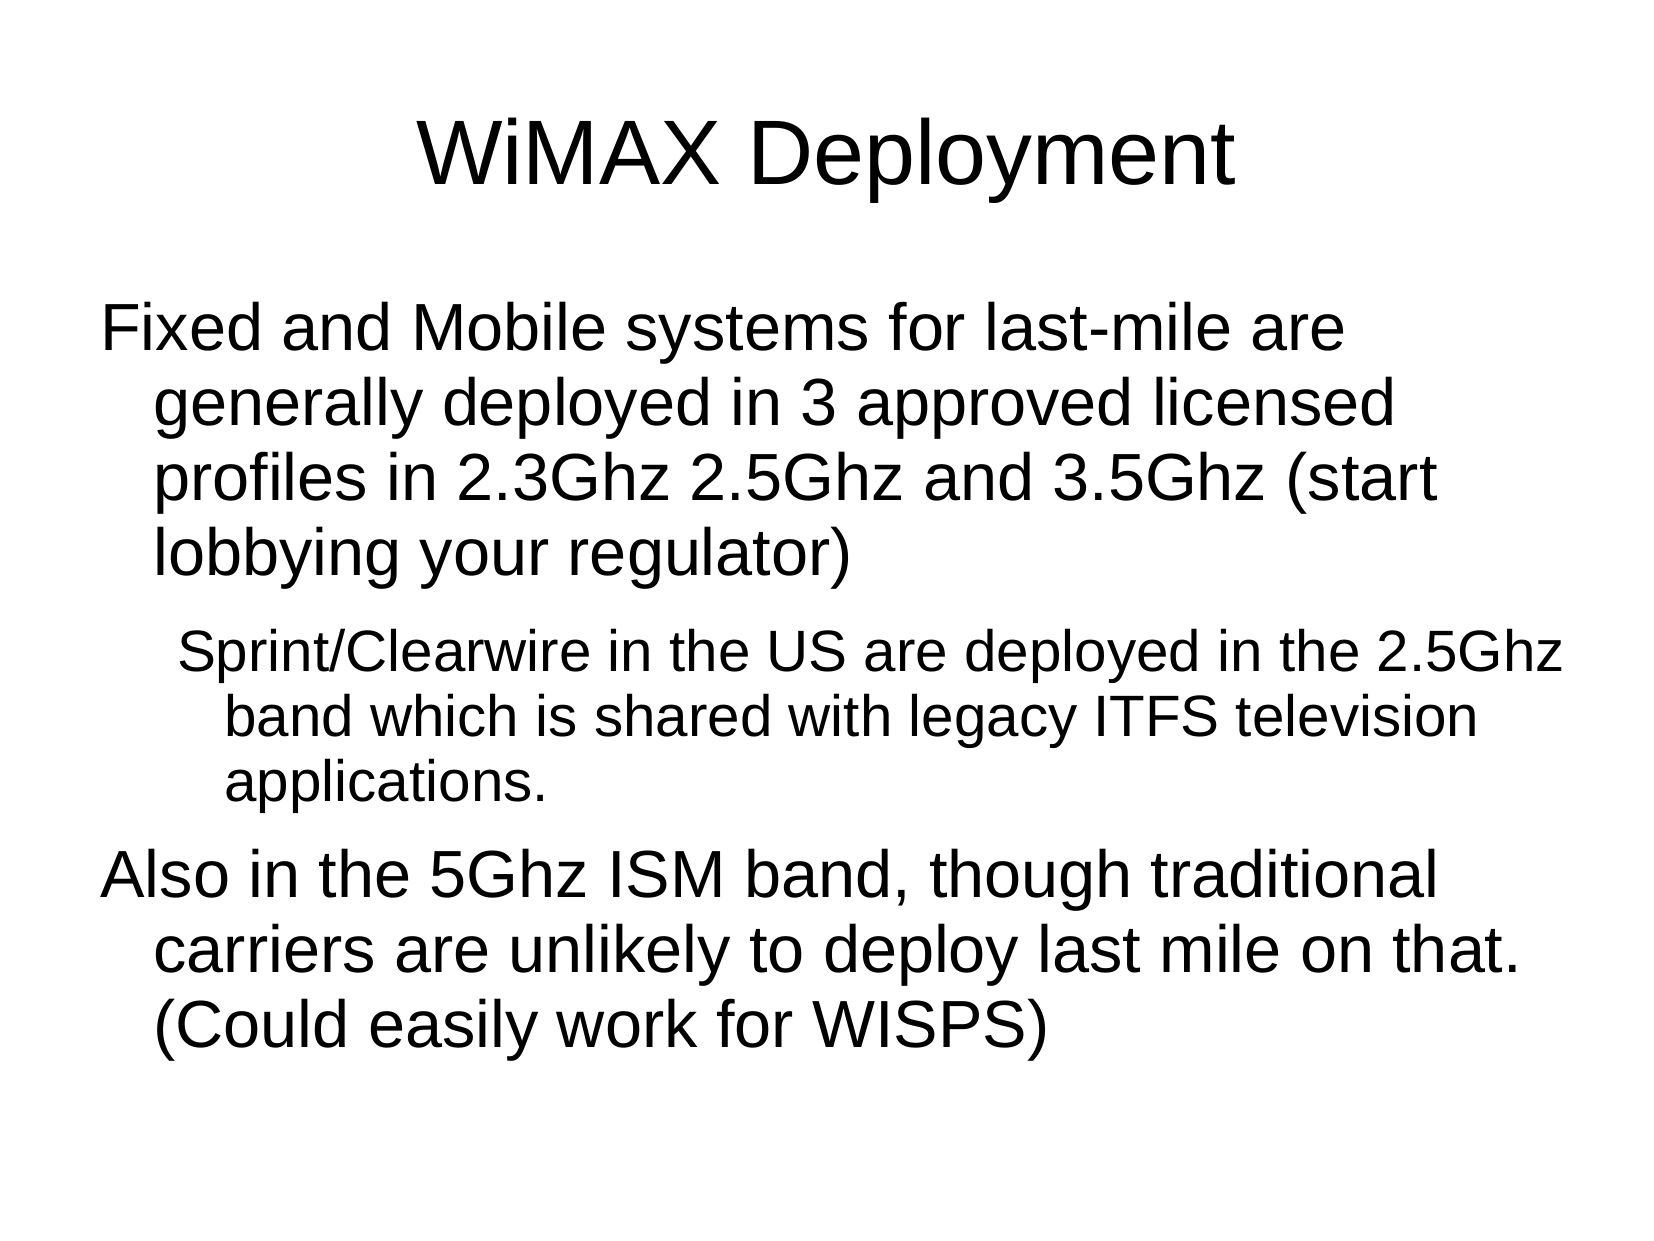

# WiMAX Deployment
Fixed and Mobile systems for last-mile are generally deployed in 3 approved licensed profiles in 2.3Ghz 2.5Ghz and 3.5Ghz (start lobbying your regulator)
Sprint/Clearwire in the US are deployed in the 2.5Ghz band which is shared with legacy ITFS television applications.
Also in the 5Ghz ISM band, though traditional carriers are unlikely to deploy last mile on that. (Could easily work for WISPS)